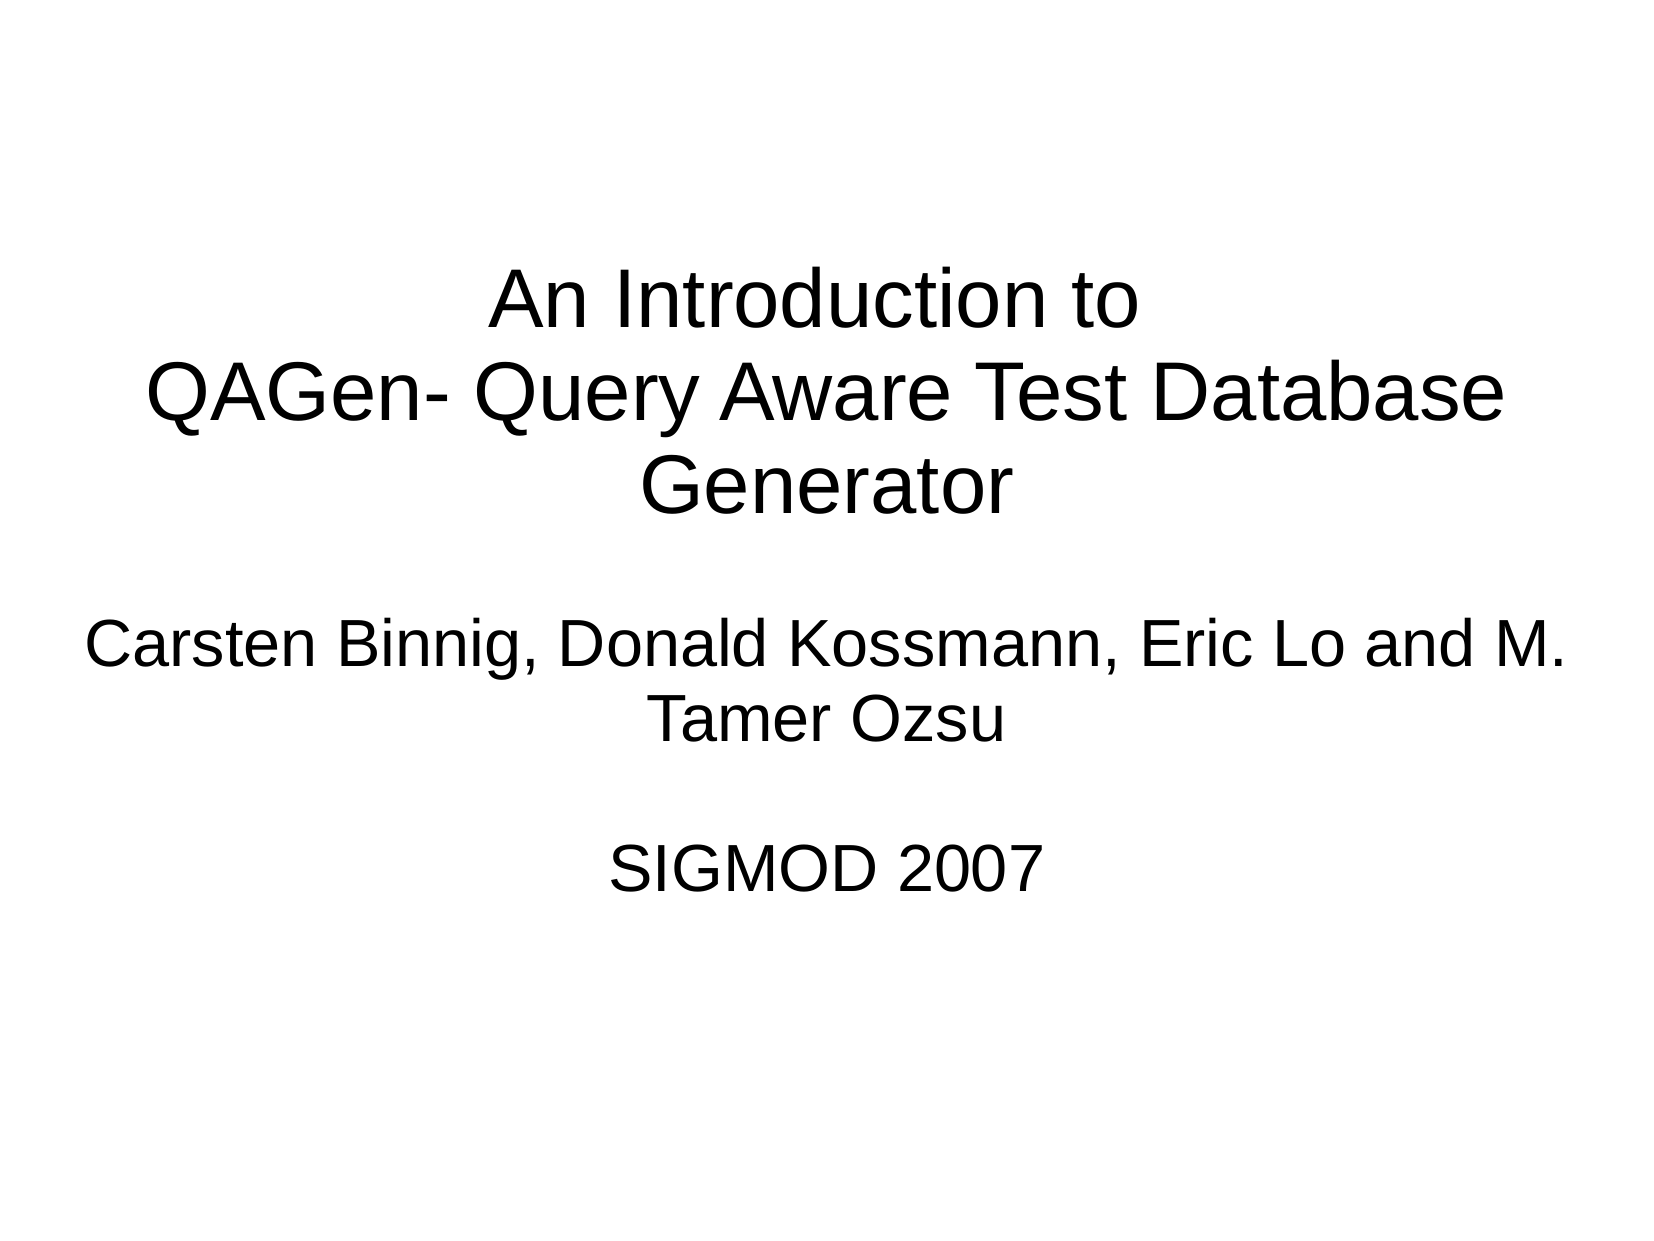

# An Introduction to
QAGen- Query Aware Test Database Generator
Carsten Binnig, Donald Kossmann, Eric Lo and M. Tamer Ozsu
SIGMOD 2007